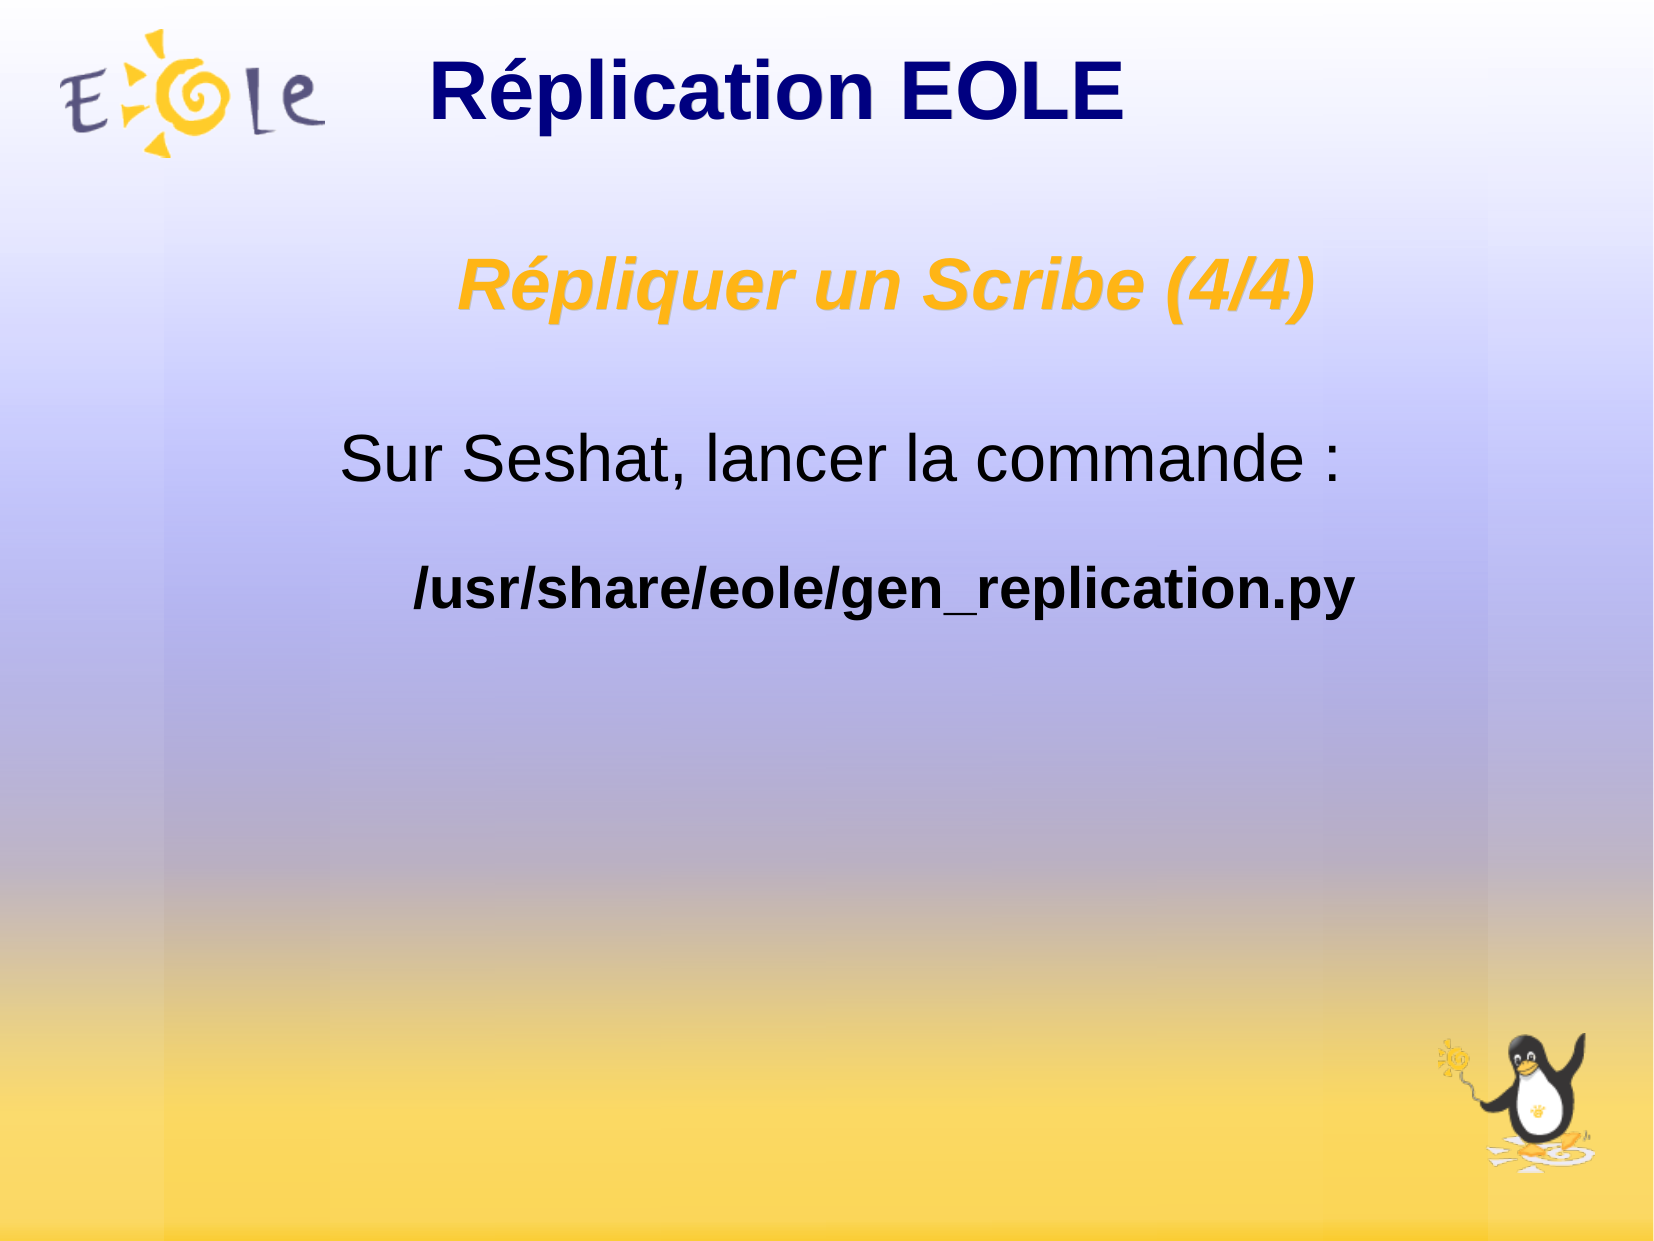

Réplication EOLE
Répliquer un Scribe (4/4)
Sur Seshat, lancer la commande :
	/usr/share/eole/gen_replication.py